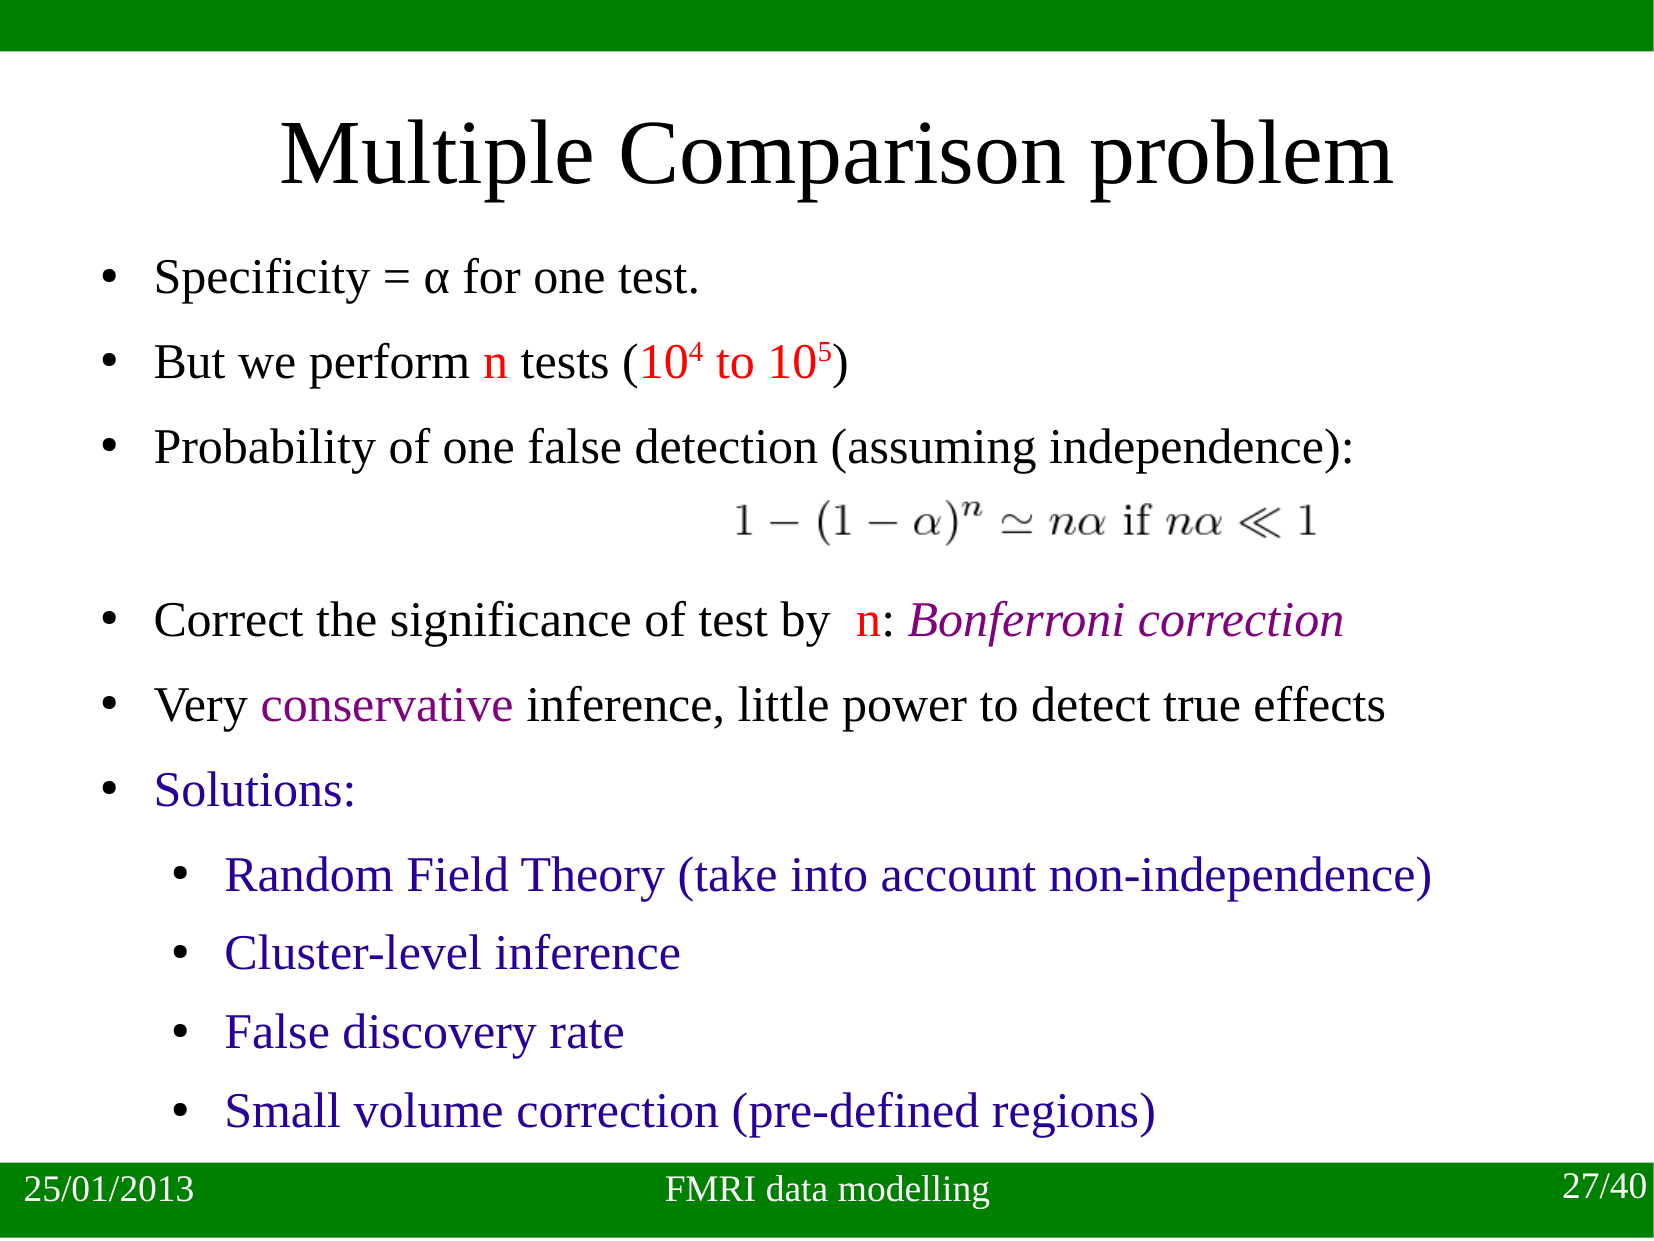

# Multiple Comparison problem
Specificity = α for one test.
But we perform n tests (104 to 105)
Probability of one false detection (assuming independence):
Correct the significance of test by n: Bonferroni correction
Very conservative inference, little power to detect true effects
Solutions:
Random Field Theory (take into account non-independence)
Cluster-level inference
False discovery rate
Small volume correction (pre-defined regions)
27